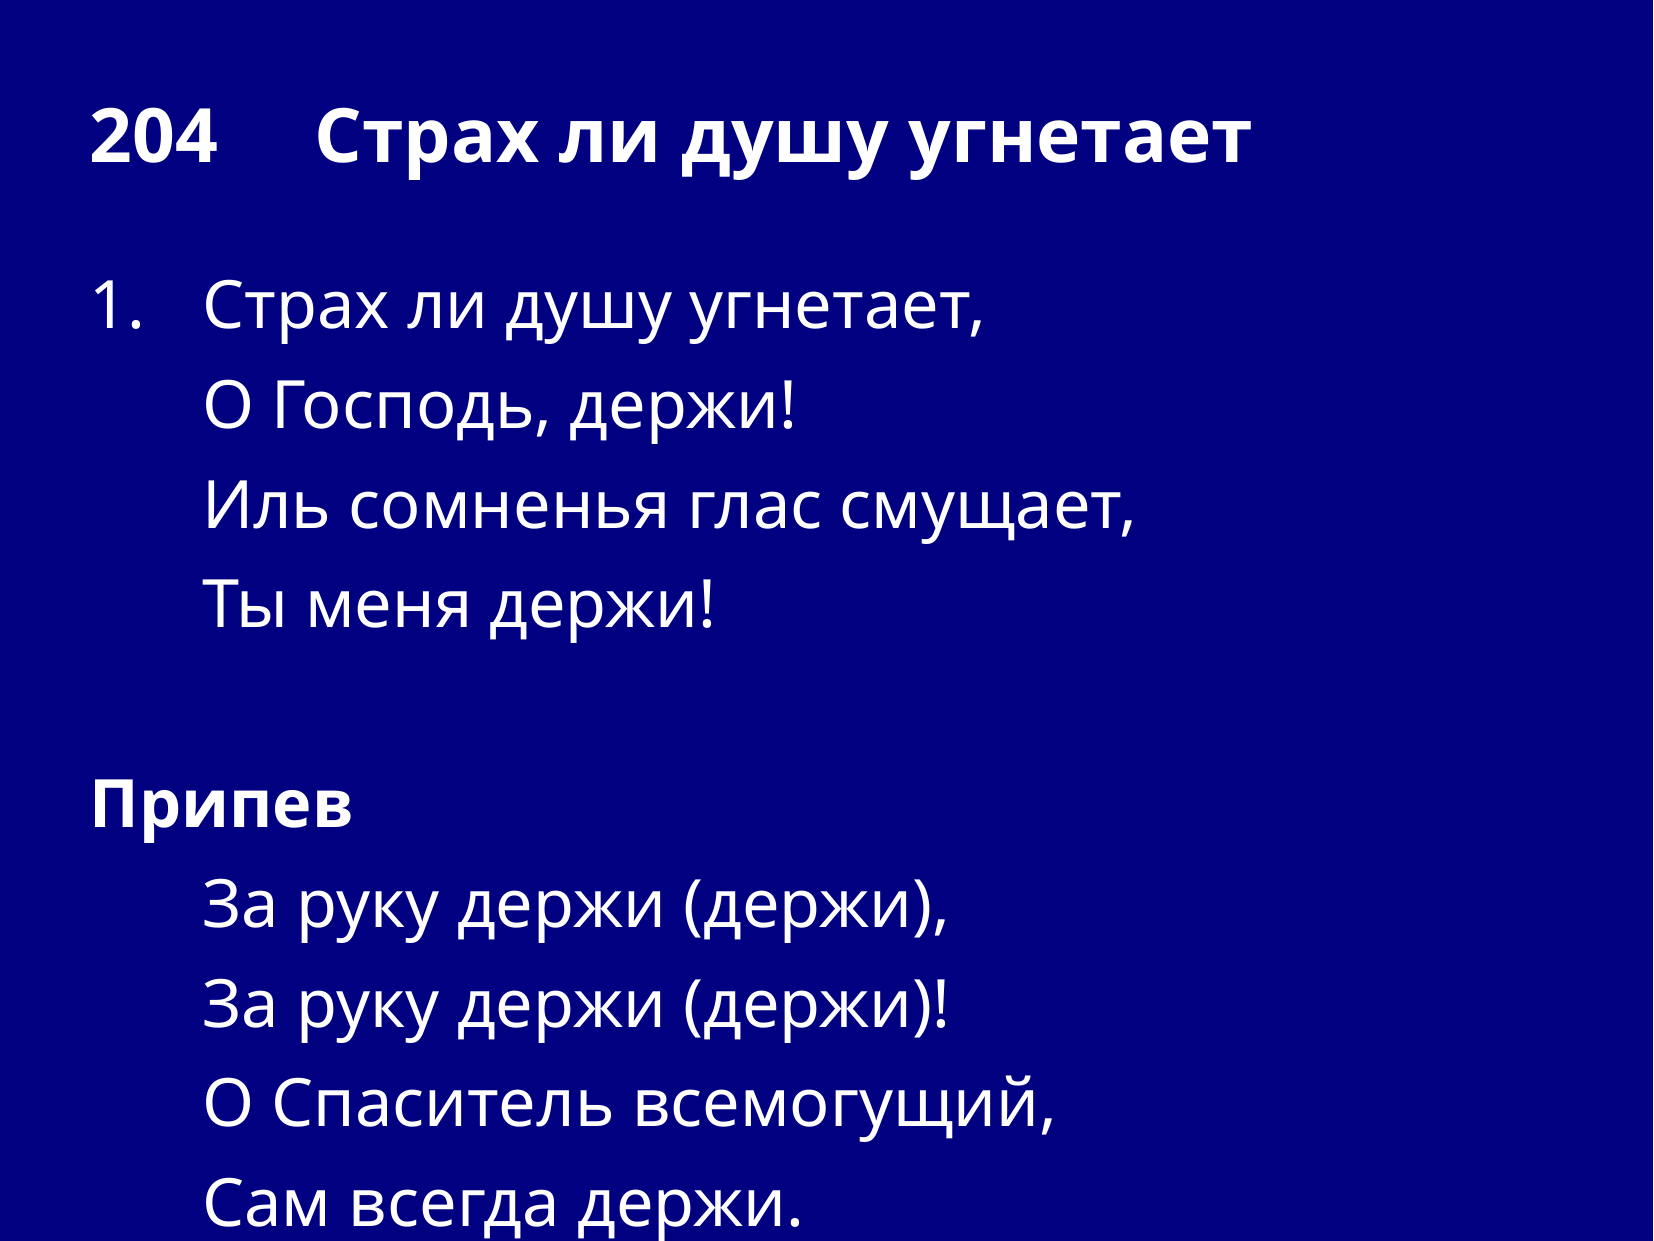

204	Страх ли душу угнетает
1.	Страх ли душу угнетает,
	О Господь, держи!
	Иль сомненья глас смущает,
	Ты меня держи!
Припев
	За руку держи (держи),
	За руку держи (держи)!
	О Спаситель всемогущий,
	Сам всегда держи.